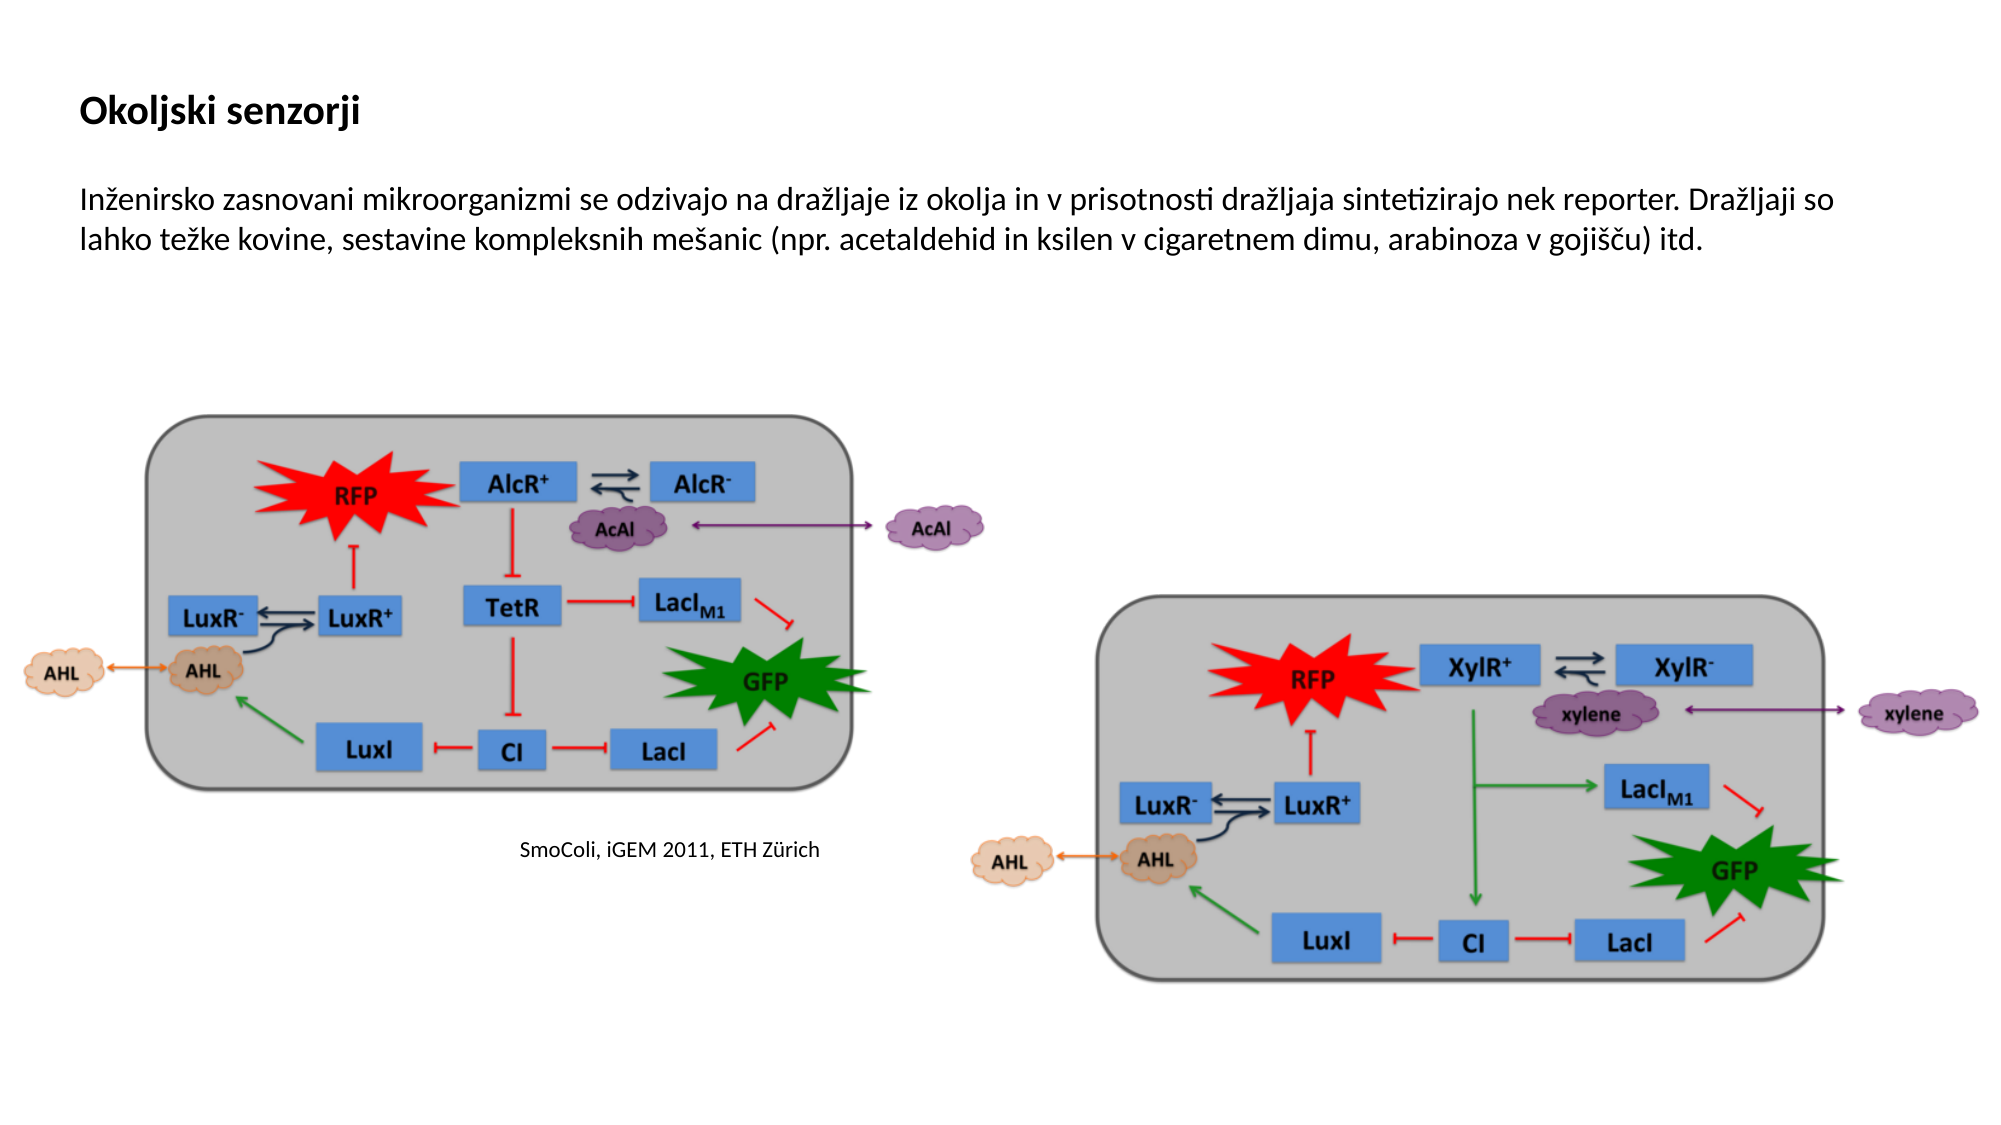

Okoljski senzorji
Inženirsko zasnovani mikroorganizmi se odzivajo na dražljaje iz okolja in v prisotnosti dražljaja sintetizirajo nek reporter. Dražljaji so lahko težke kovine, sestavine kompleksnih mešanic (npr. acetaldehid in ksilen v cigaretnem dimu, arabinoza v gojišču) itd.
SmoColi, iGEM 2011, ETH Zürich